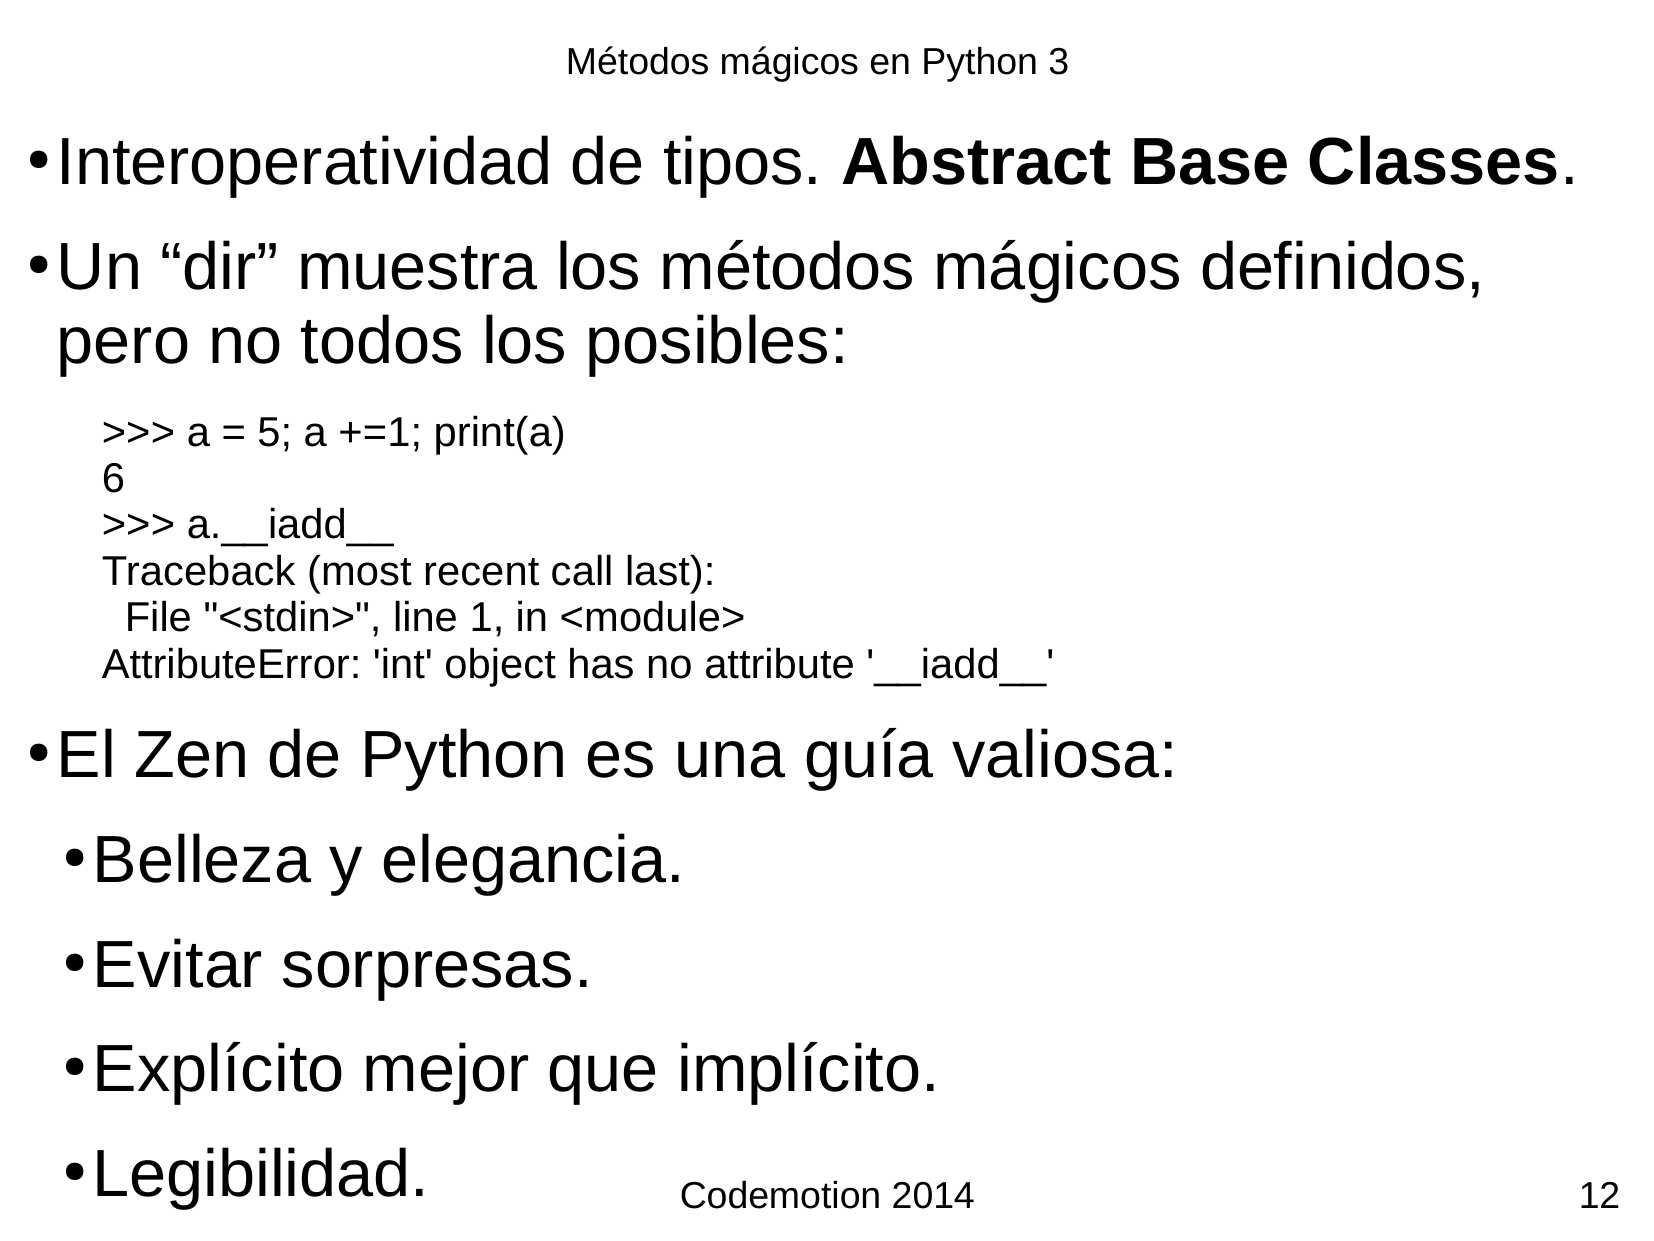

# Interoperatividad de tipos. Abstract Base Classes.
Un “dir” muestra los métodos mágicos definidos, pero no todos los posibles:
	>>> a = 5; a +=1; print(a)
	6
	>>> a.__iadd__
	Traceback (most recent call last):
	 File "<stdin>", line 1, in <module>
	AttributeError: 'int' object has no attribute '__iadd__'
El Zen de Python es una guía valiosa:
Belleza y elegancia.
Evitar sorpresas.
Explícito mejor que implícito.
Legibilidad.
Métodos mágicos en Python 3
Codemotion 2014
12